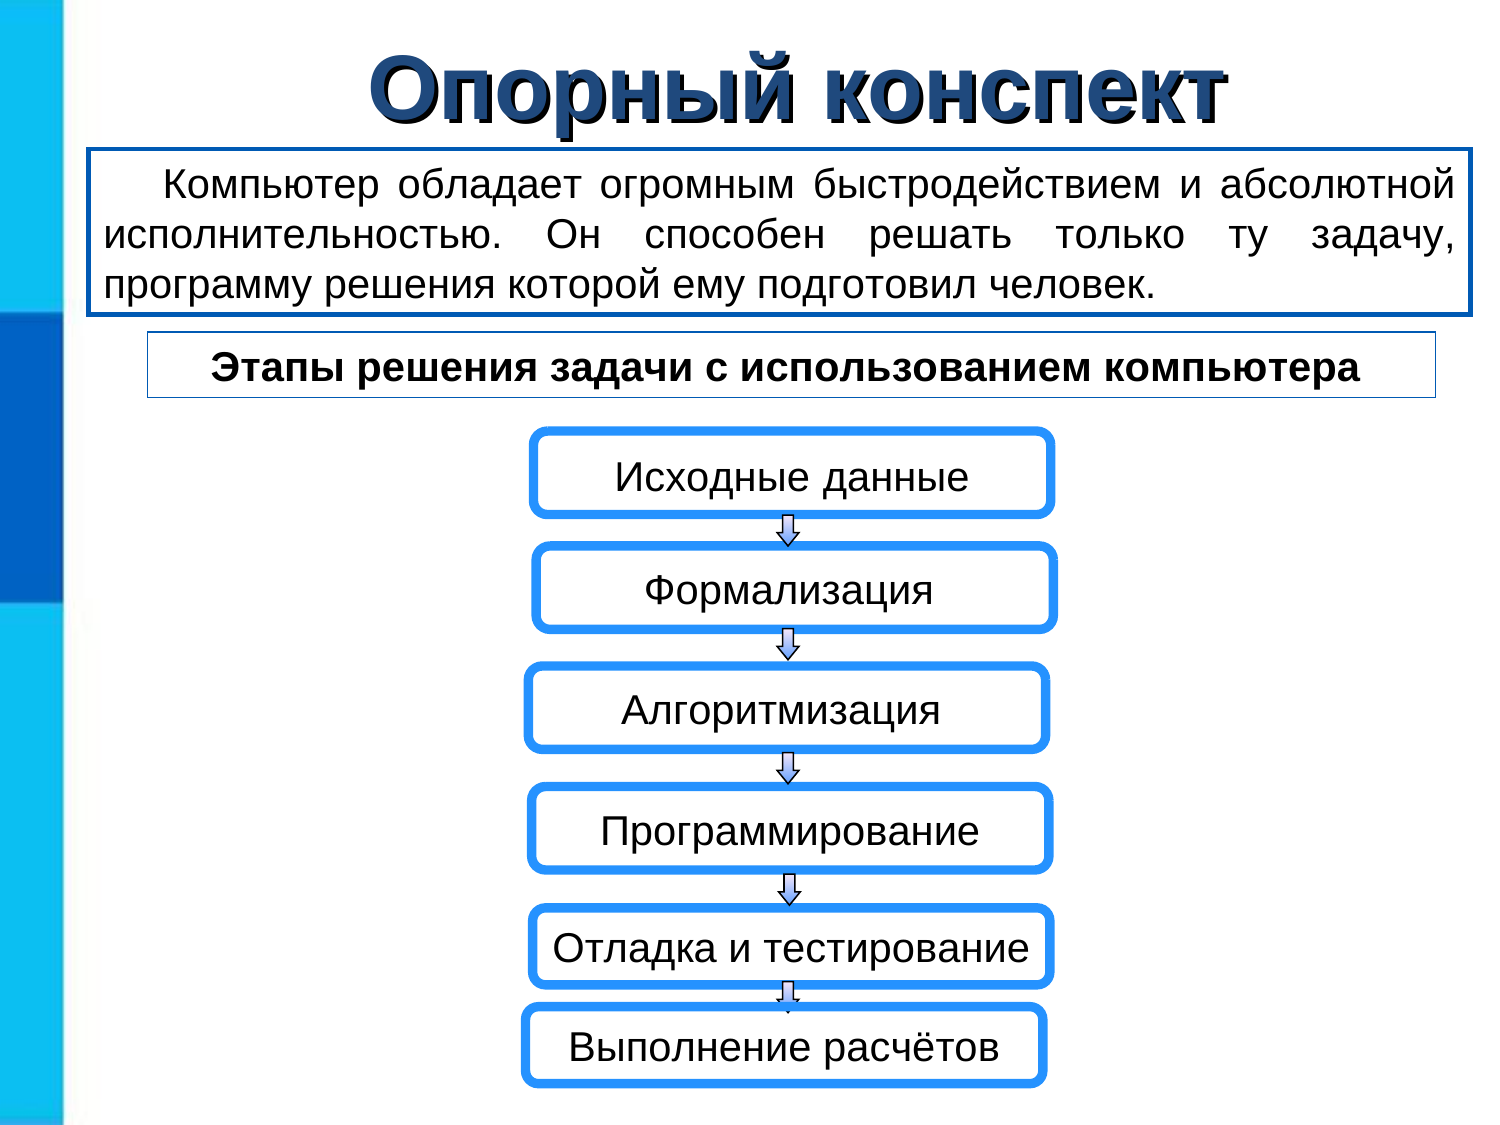

Опорный конспект
Компьютер обладает огромным быстродействием и абсолютной исполнительностью. Он способен решать только ту задачу, программу решения которой ему подготовил человек.
Этапы решения задачи с использованием компьютера
Исходные данные
Формализация
Алгоритмизация
Программирование
Отладка и тестирование
Выполнение расчётов